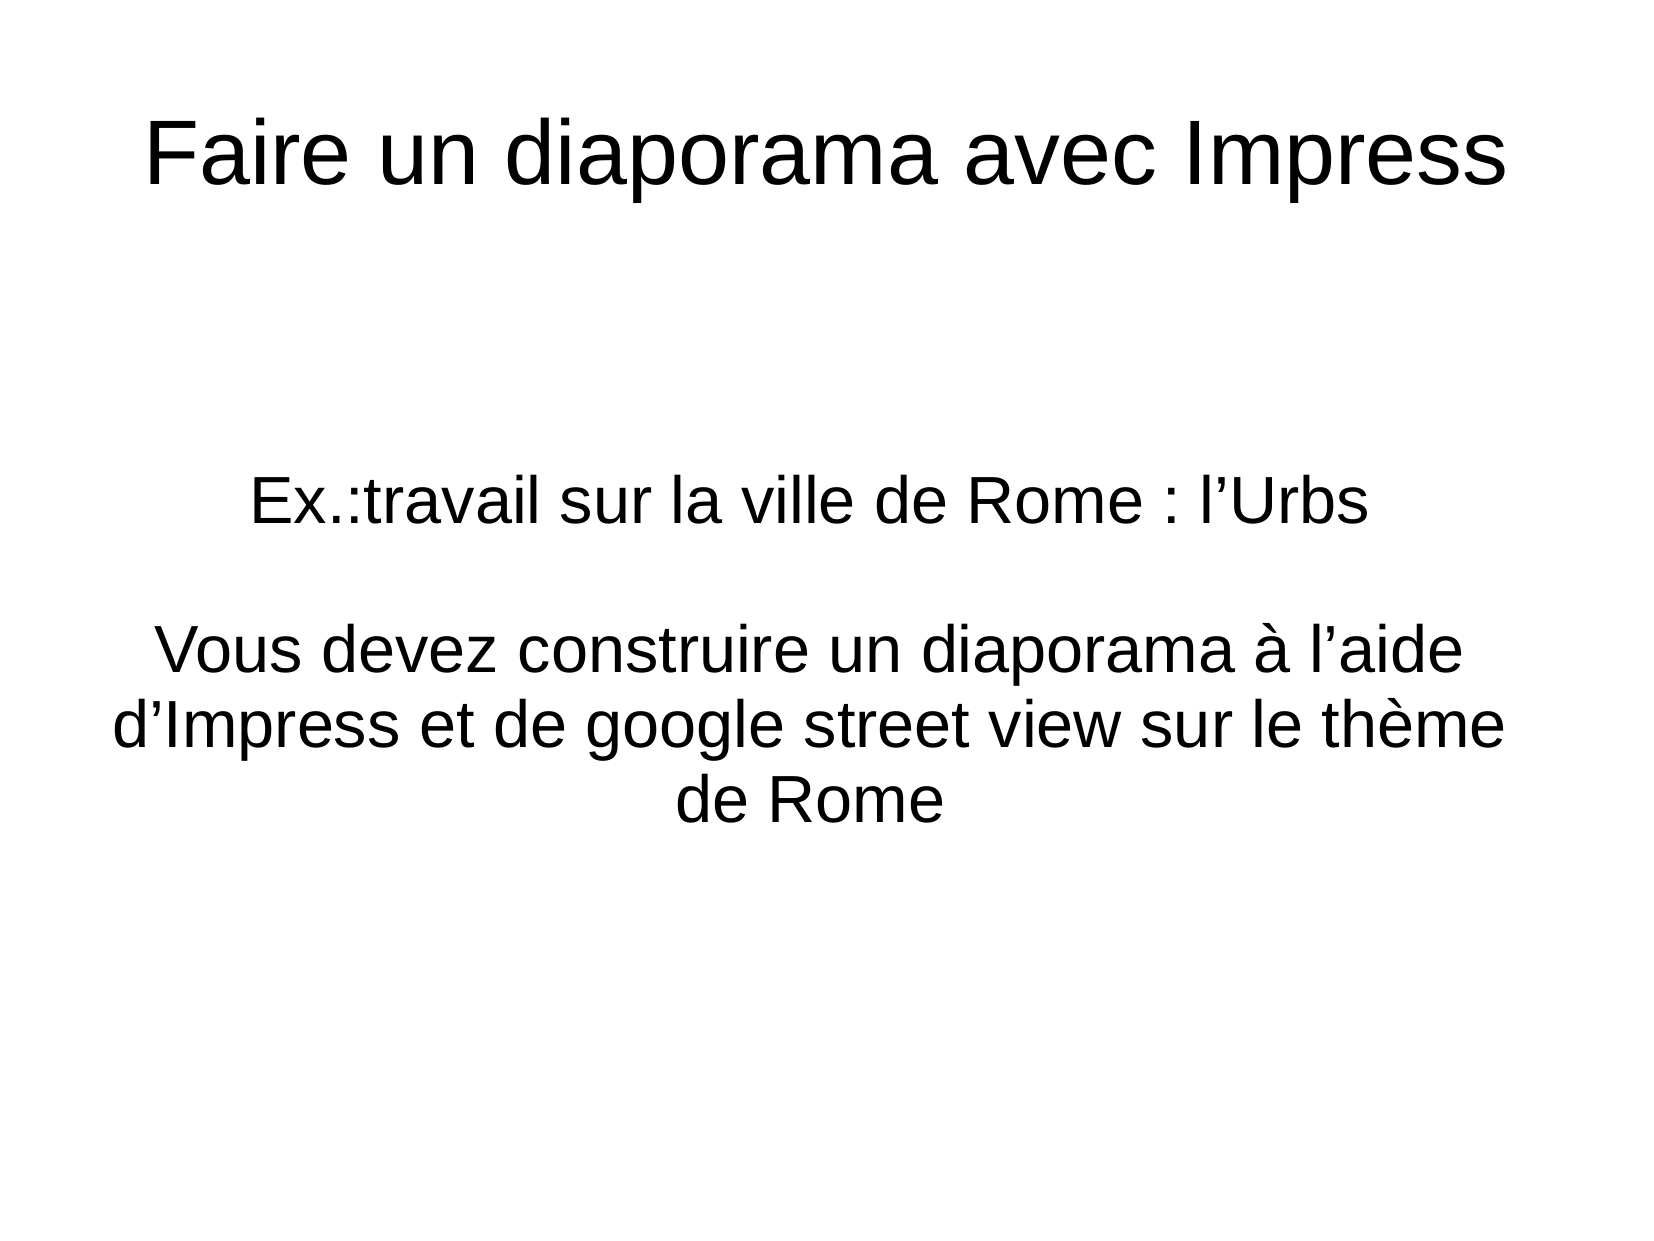

# Faire un diaporama avec Impress
Ex.:travail sur la ville de Rome : l’Urbs
Vous devez construire un diaporama à l’aide d’Impress et de google street view sur le thème de Rome